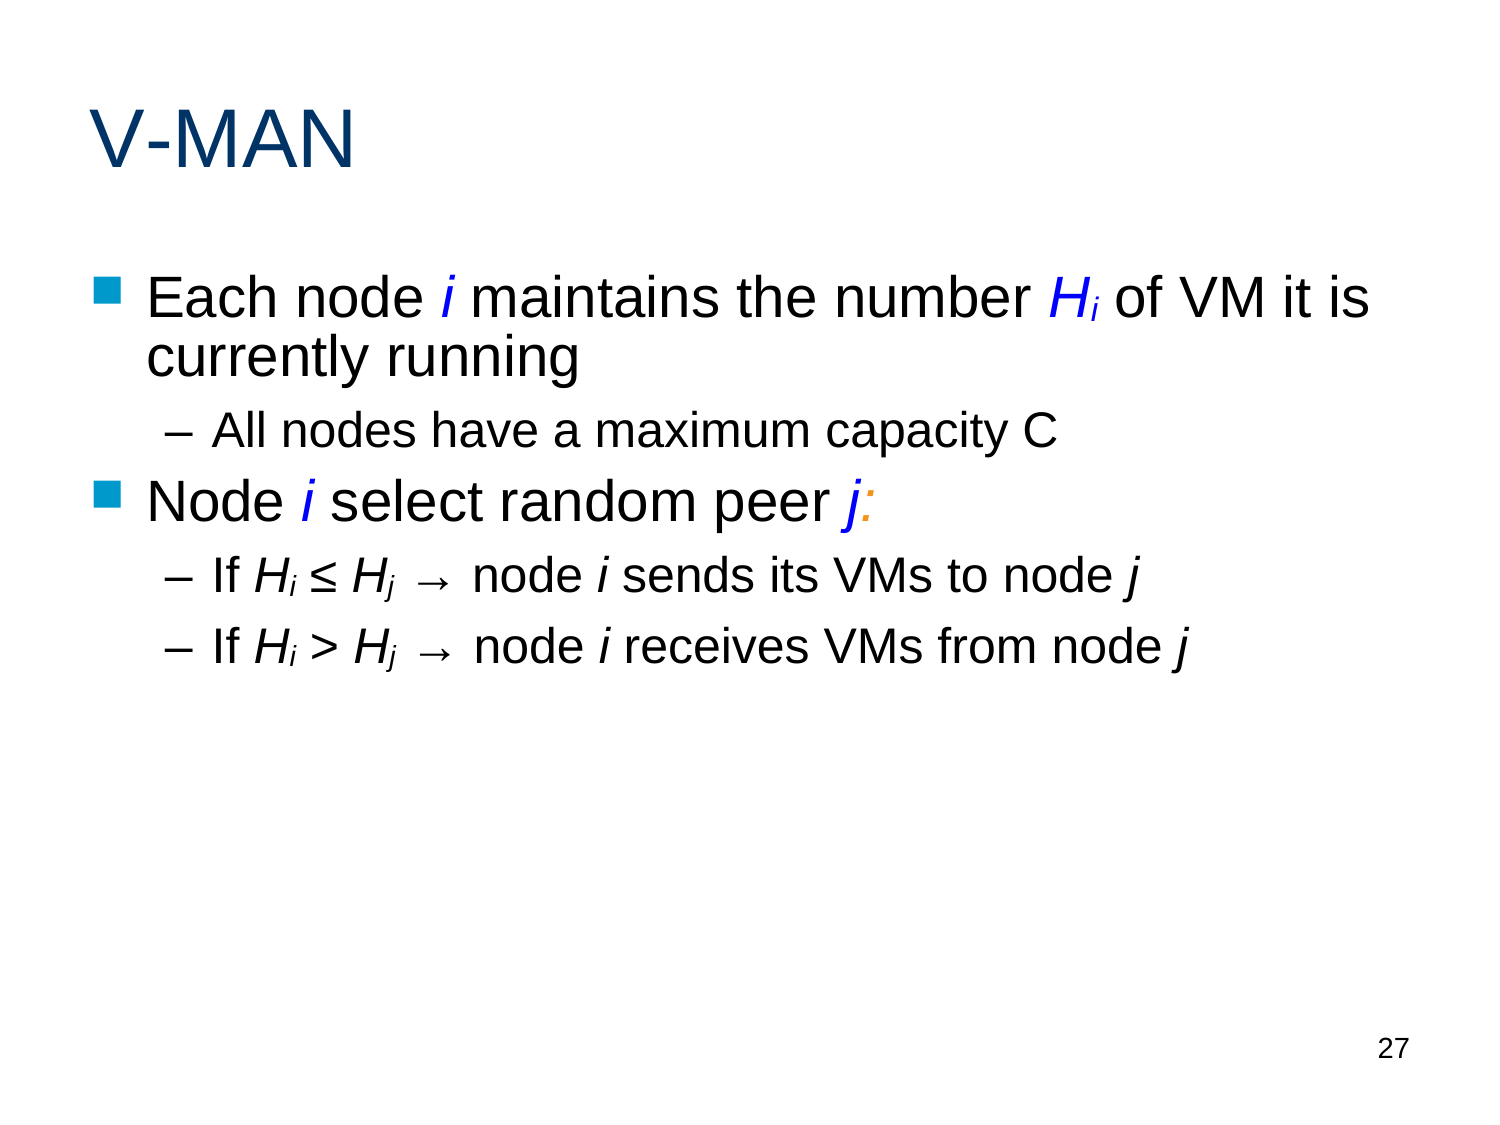

# V-MAN
Each node i maintains the number Hi of VM it is currently running
All nodes have a maximum capacity C
Node i select random peer j:
If Hi ≤ Hj → node i sends its VMs to node j
If Hi > Hj → node i receives VMs from node j
27